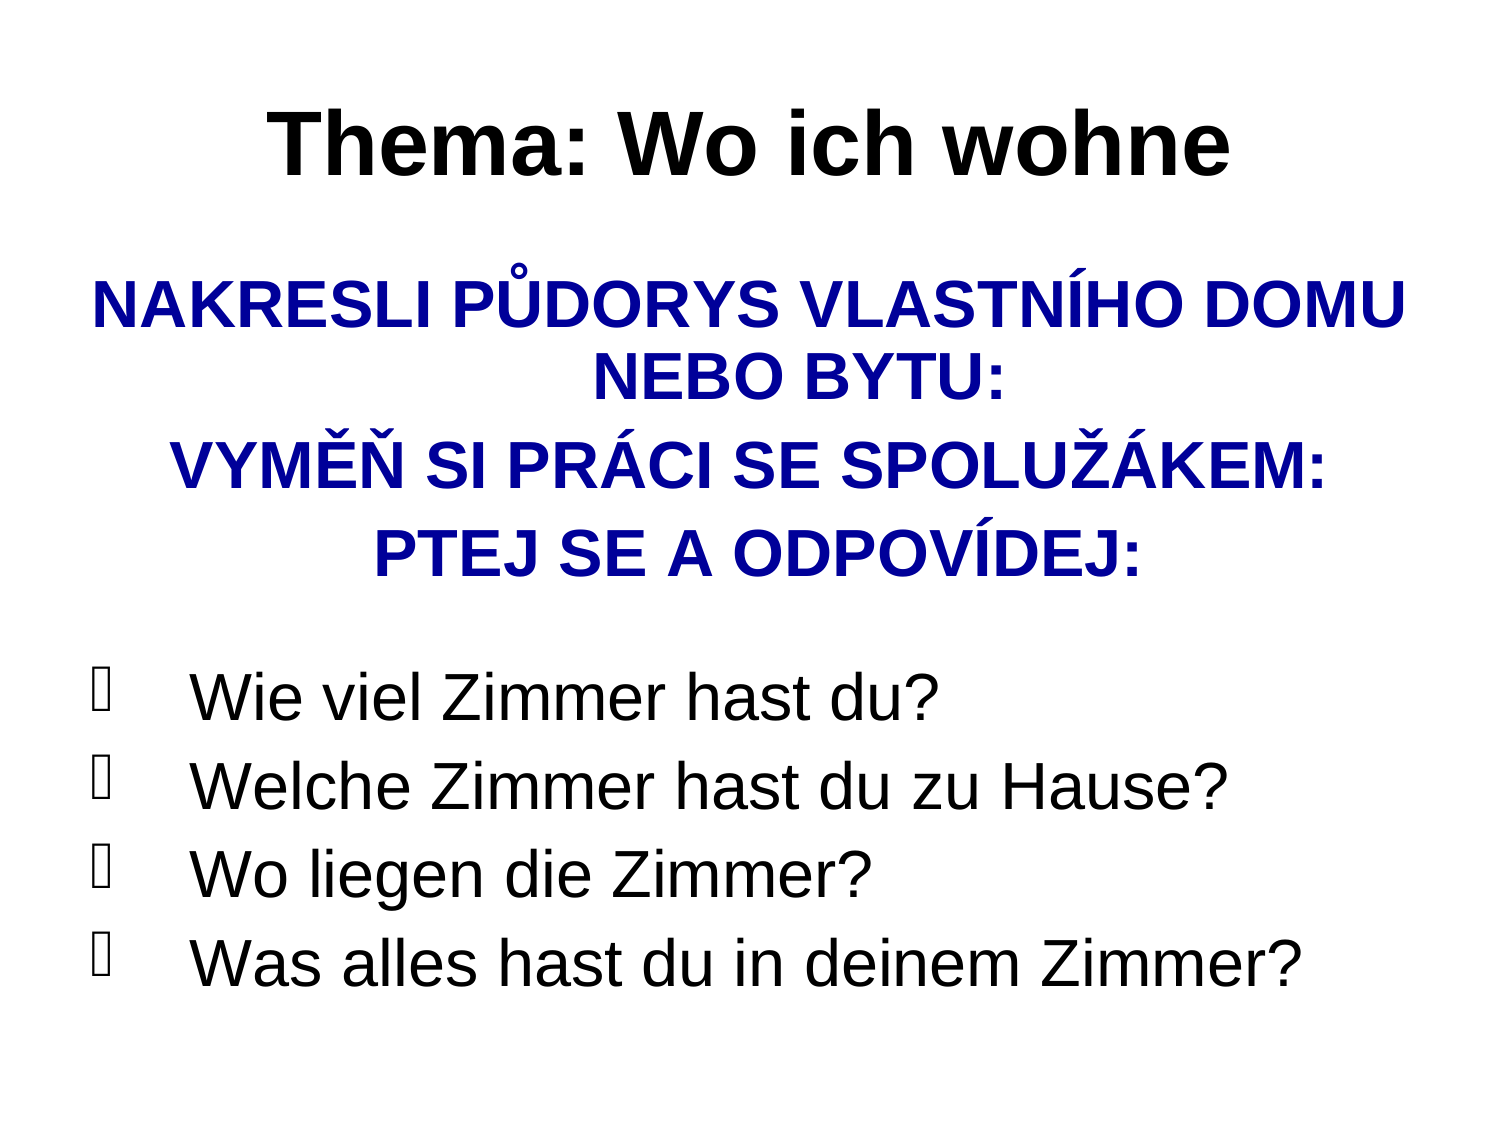

# Thema: Wo ich wohne
NAKRESLI PŮDORYS VLASTNÍHO DOMU NEBO BYTU:
VYMĚŇ SI PRÁCI SE SPOLUŽÁKEM:
 PTEJ SE A ODPOVÍDEJ:
Wie viel Zimmer hast du?
Welche Zimmer hast du zu Hause?
Wo liegen die Zimmer?
Was alles hast du in deinem Zimmer?